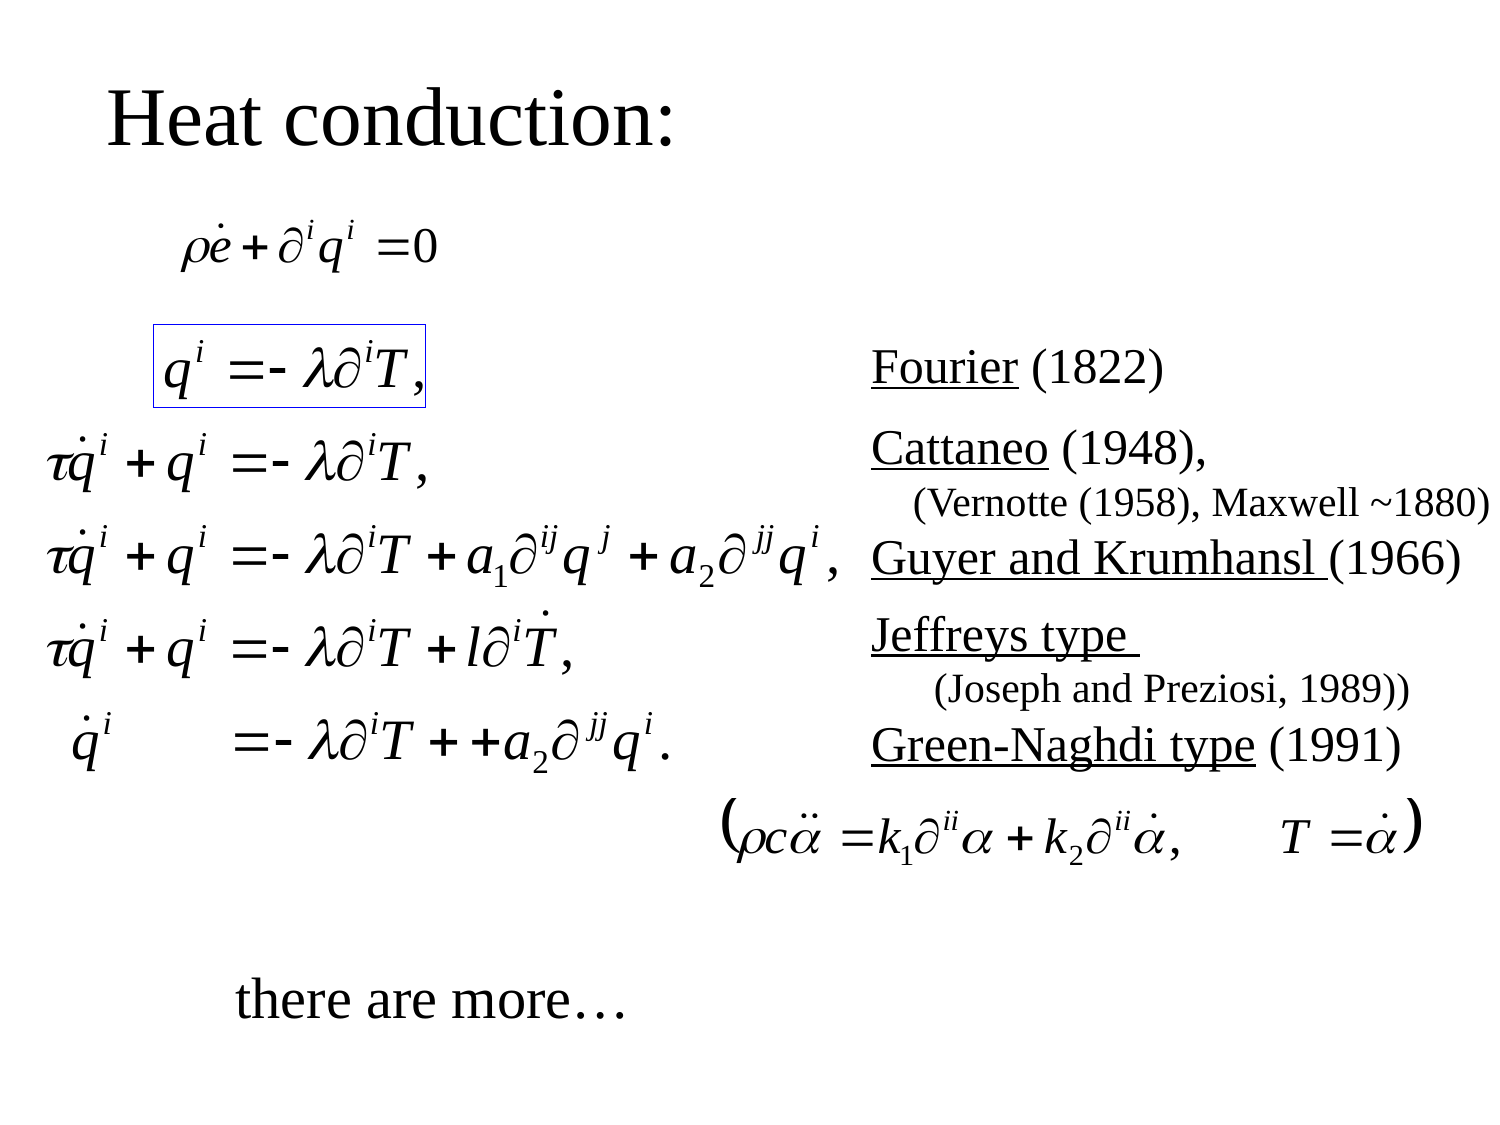

Heat conduction:
Fourier (1822)
Cattaneo (1948),
 (Vernotte (1958), Maxwell ~1880)
Guyer and Krumhansl (1966)
Jeffreys type
 (Joseph and Preziosi, 1989))
Green-Naghdi type (1991)
there are more…